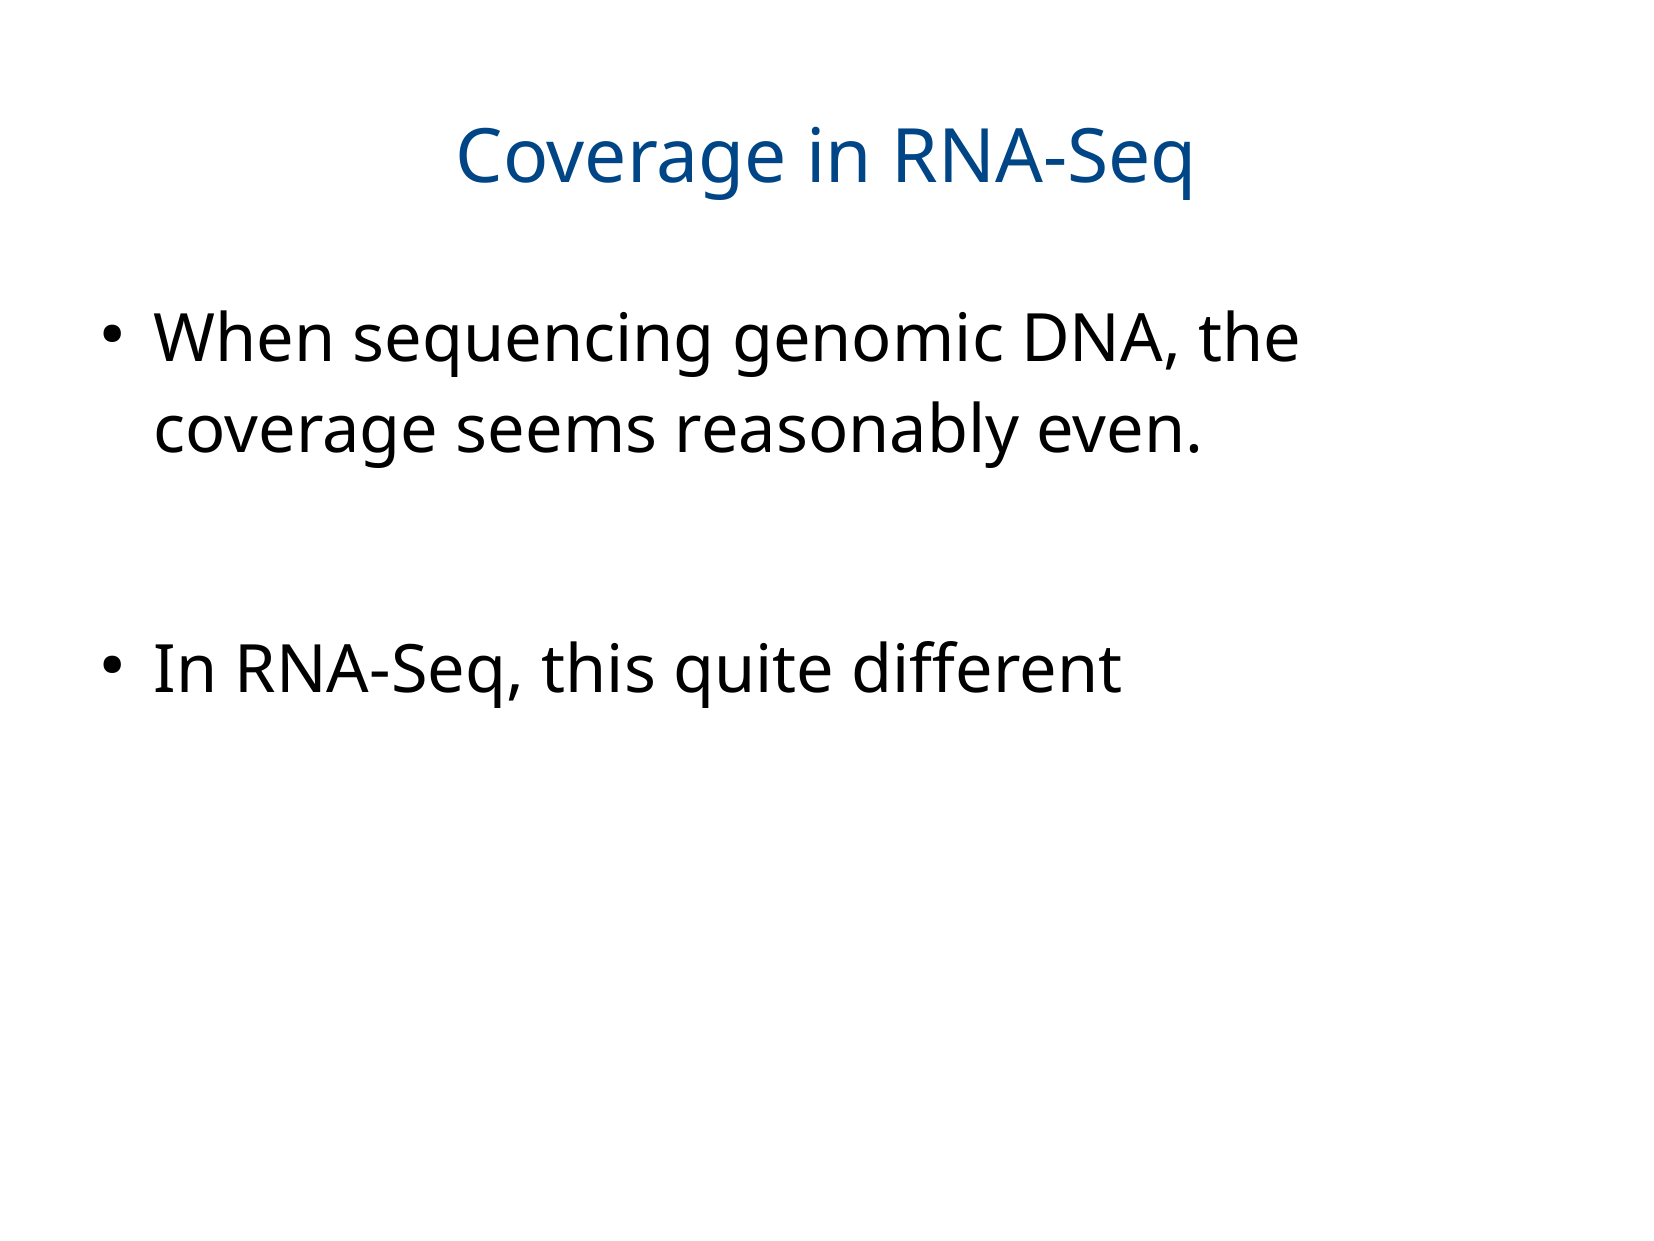

# Coverage in RNA-Seq
When sequencing genomic DNA, the coverage seems reasonably even.
In RNA-Seq, this quite different